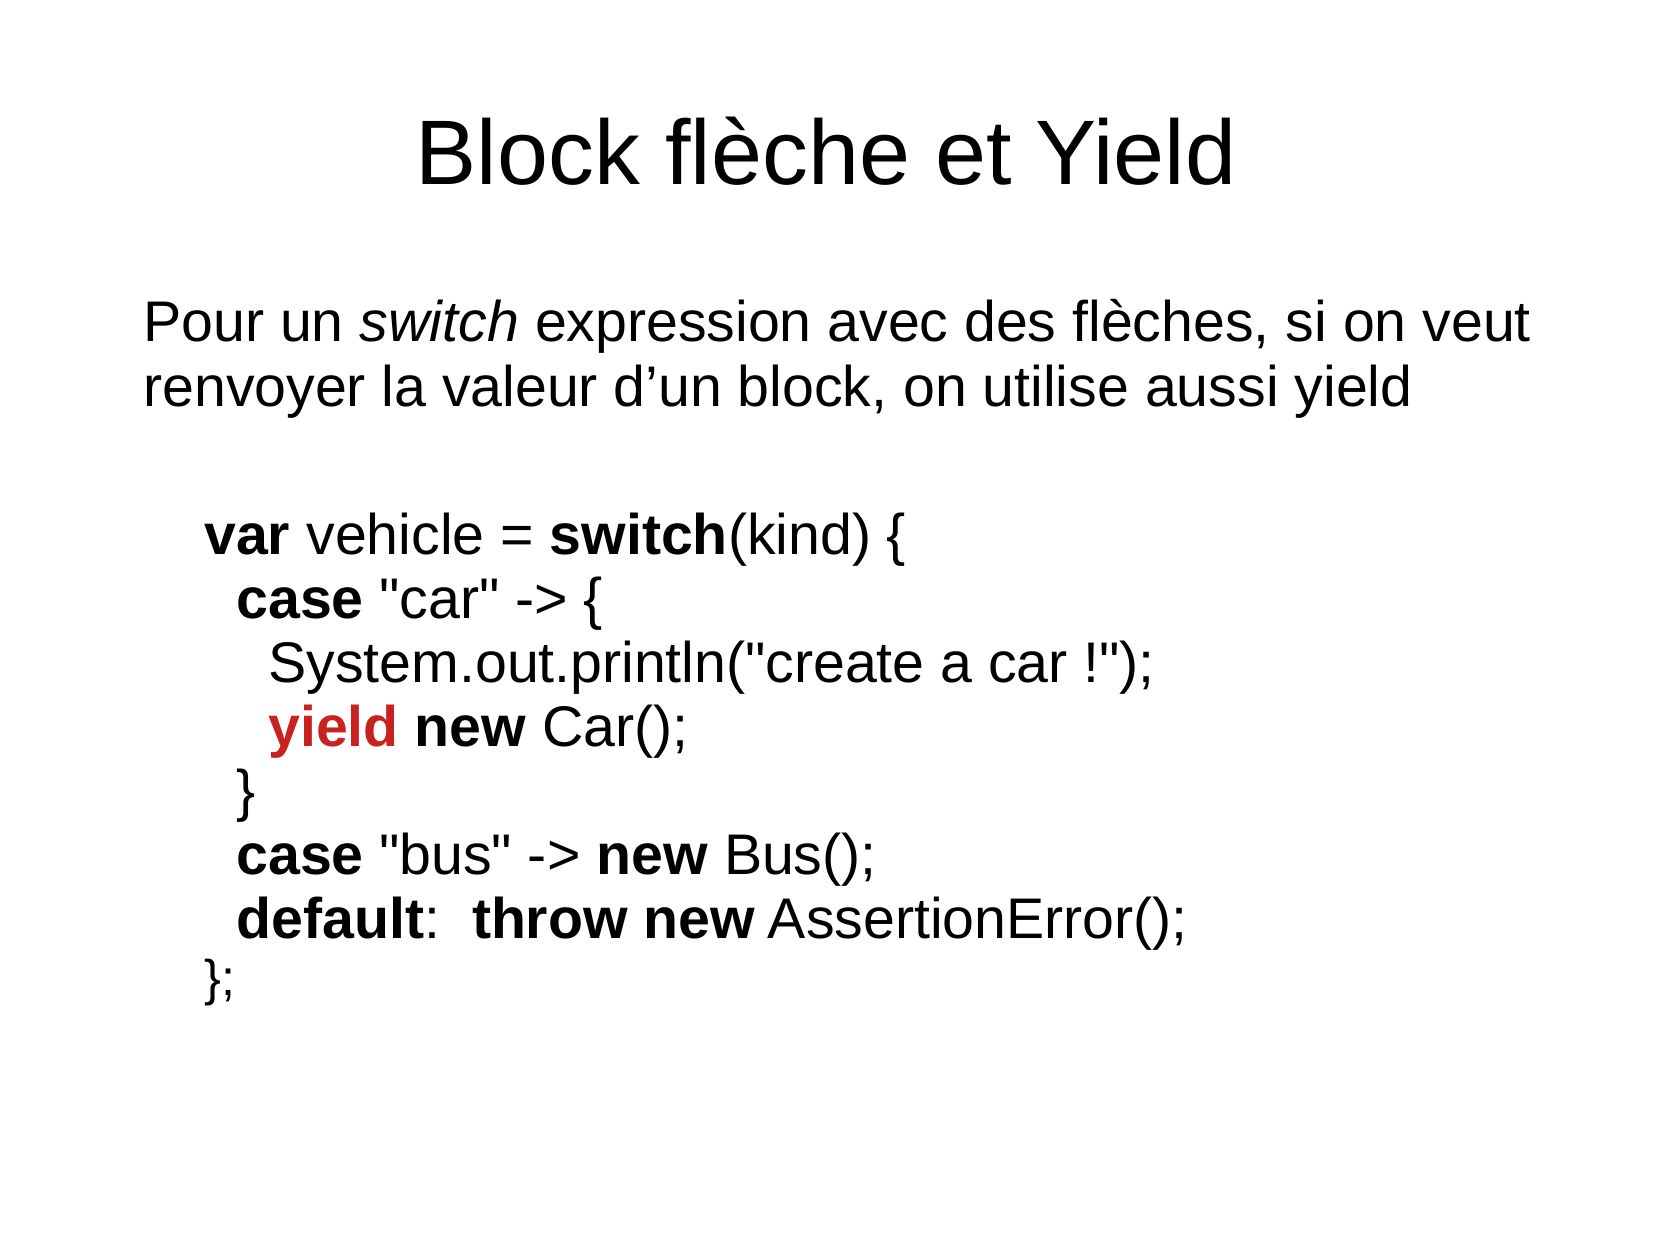

# Block flèche et Yield
Pour un switch expression avec des flèches, si on veut renvoyer la valeur d’un block, on utilise aussi yield
var vehicle = switch(kind) {
 case "car" -> {
 System.out.println("create a car !");
 yield new Car();
 }
 case "bus" -> new Bus();
 default: throw new AssertionError();
};